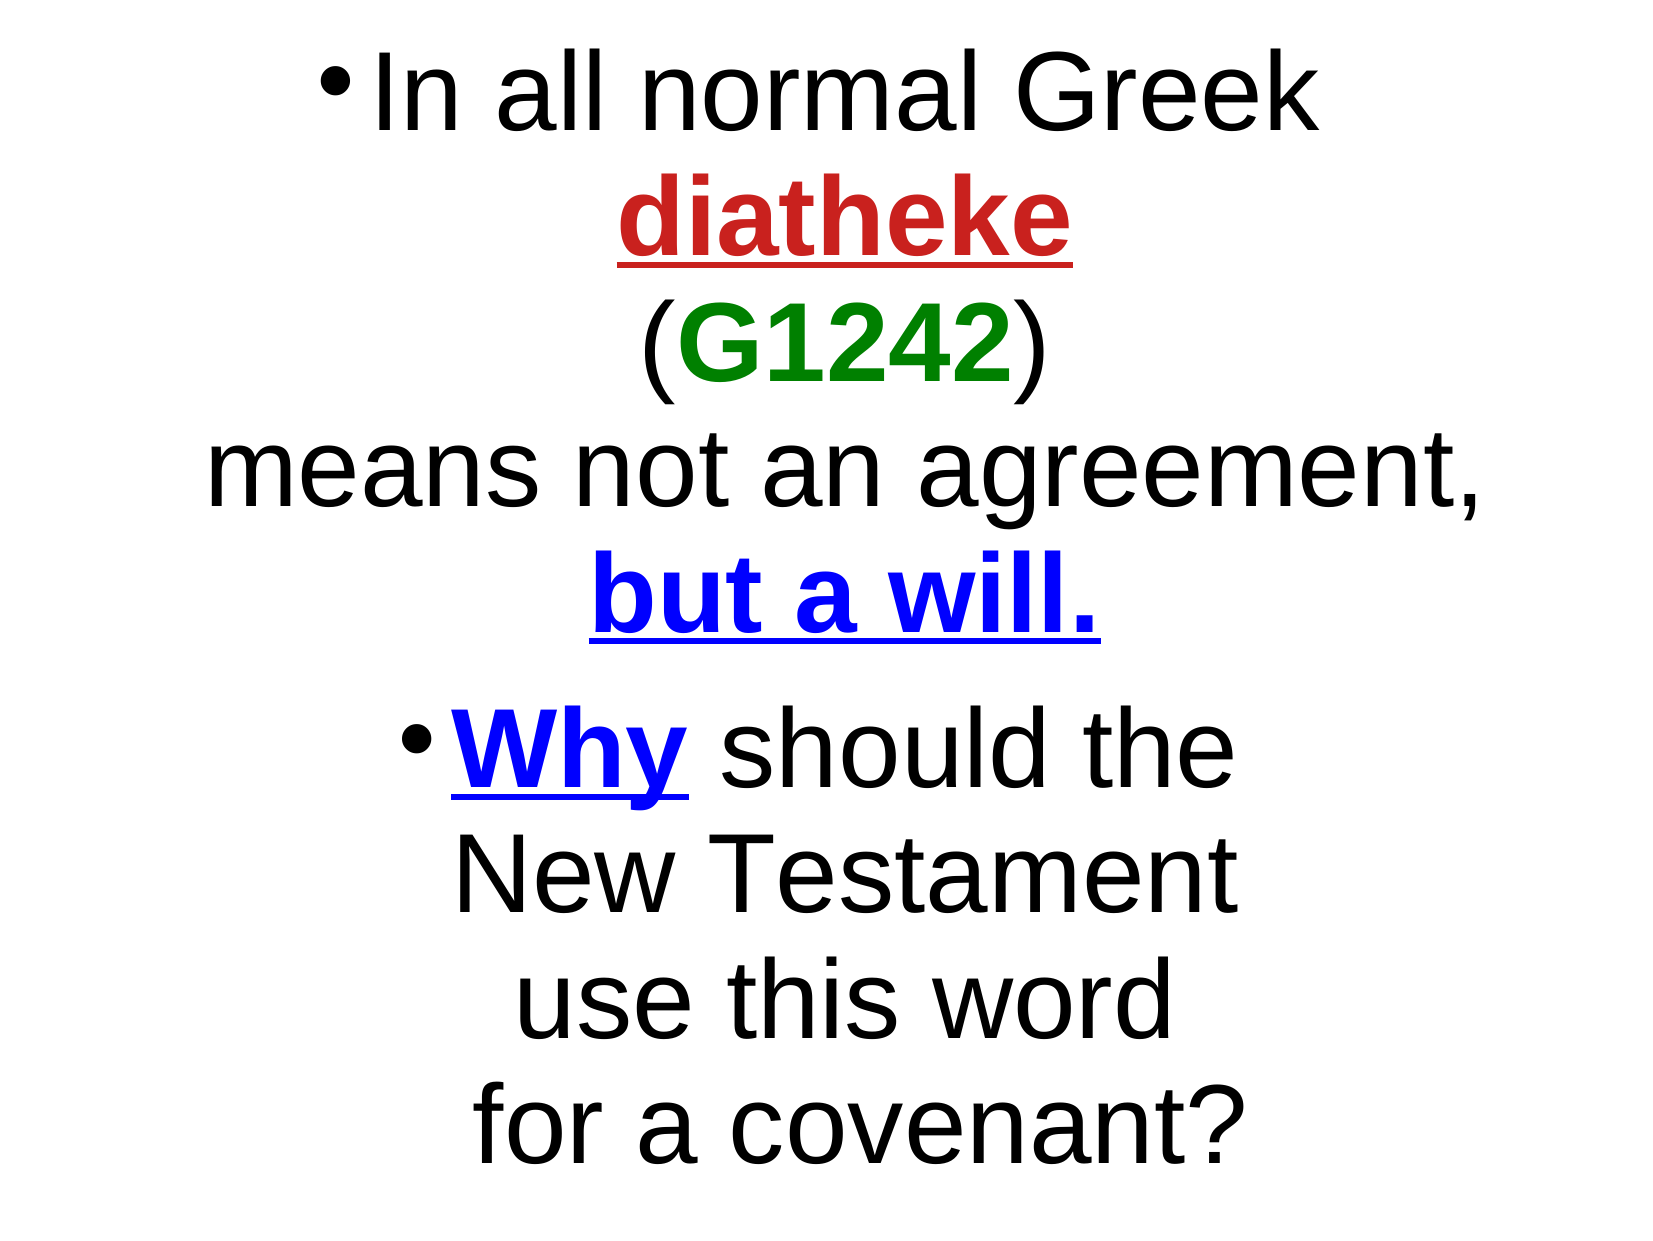

# In all normal Greek diatheke (G1242) means not an agreement, but a will.
Why should the
New Testament
use this word
for a covenant?
25